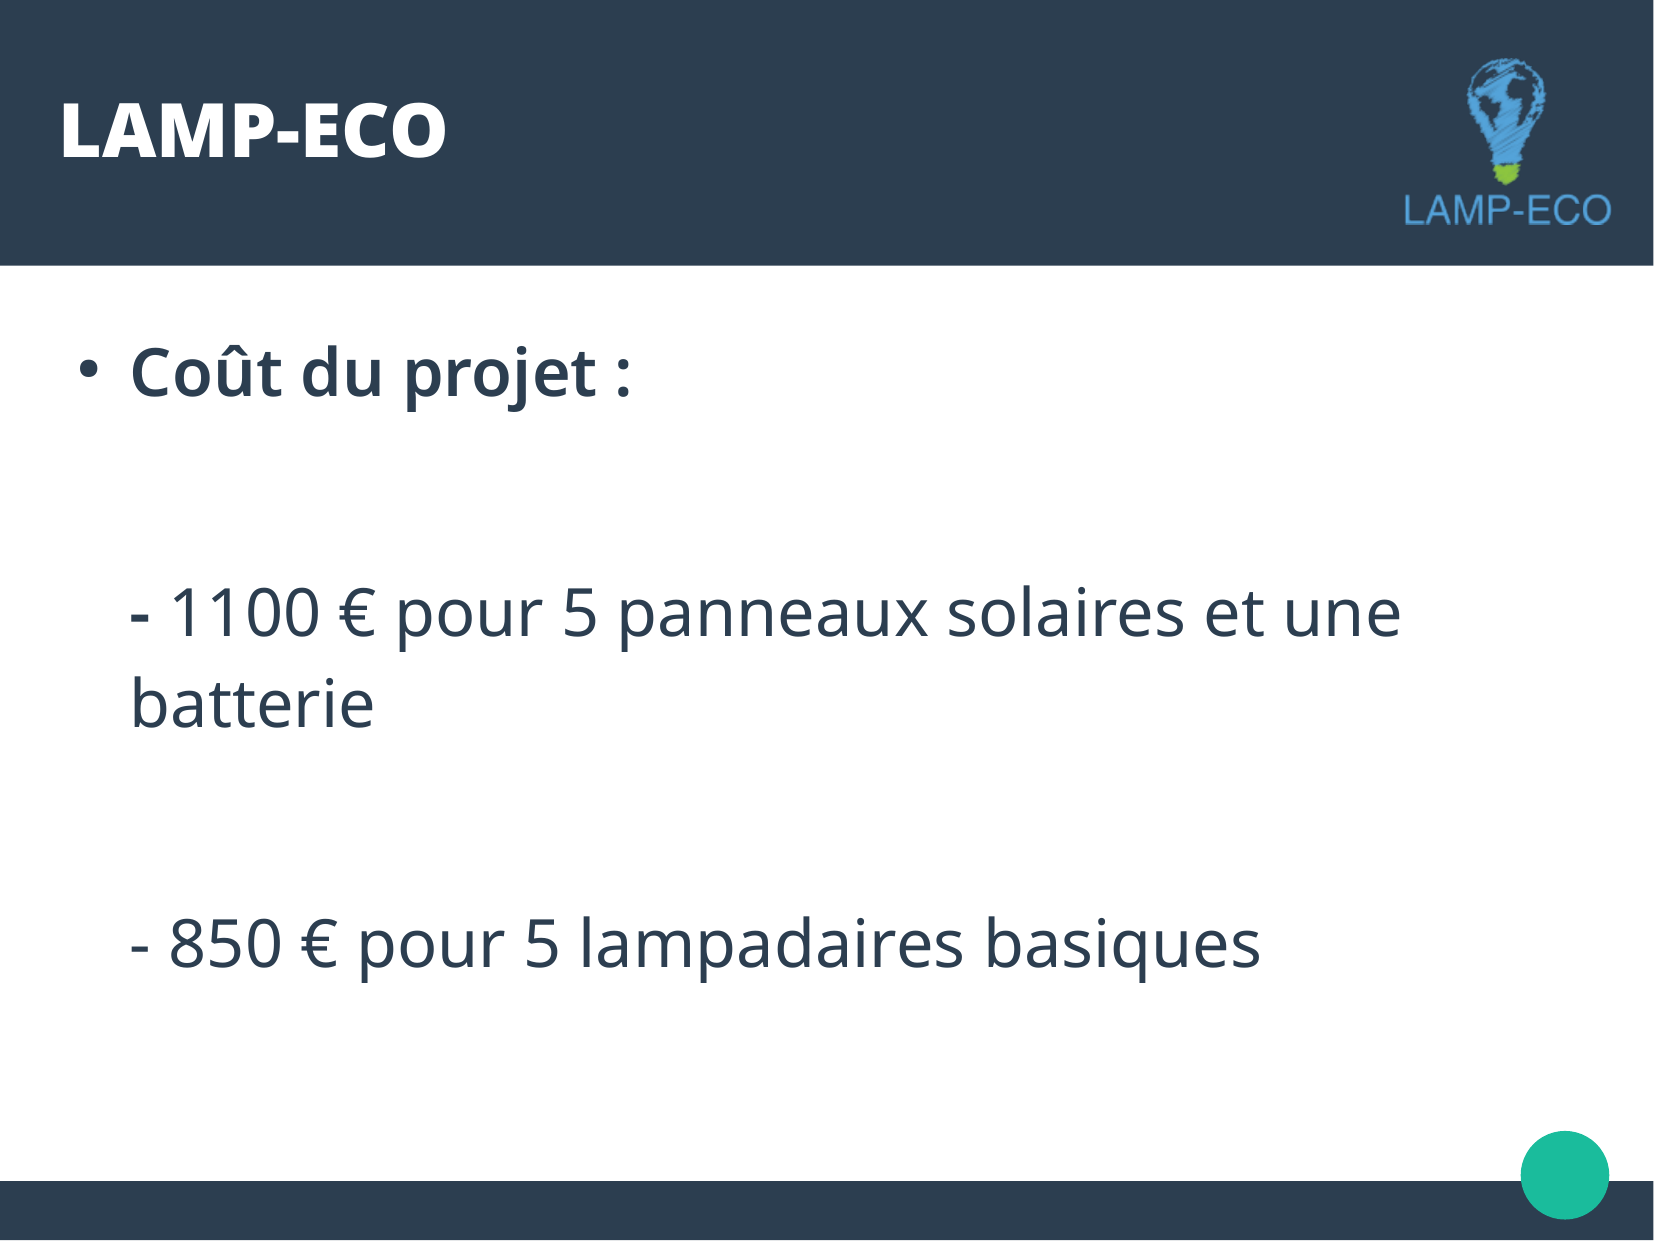

# LAMP-ECO
Coût du projet :
- 1100 € pour 5 panneaux solaires et une batterie
- 850 € pour 5 lampadaires basiques